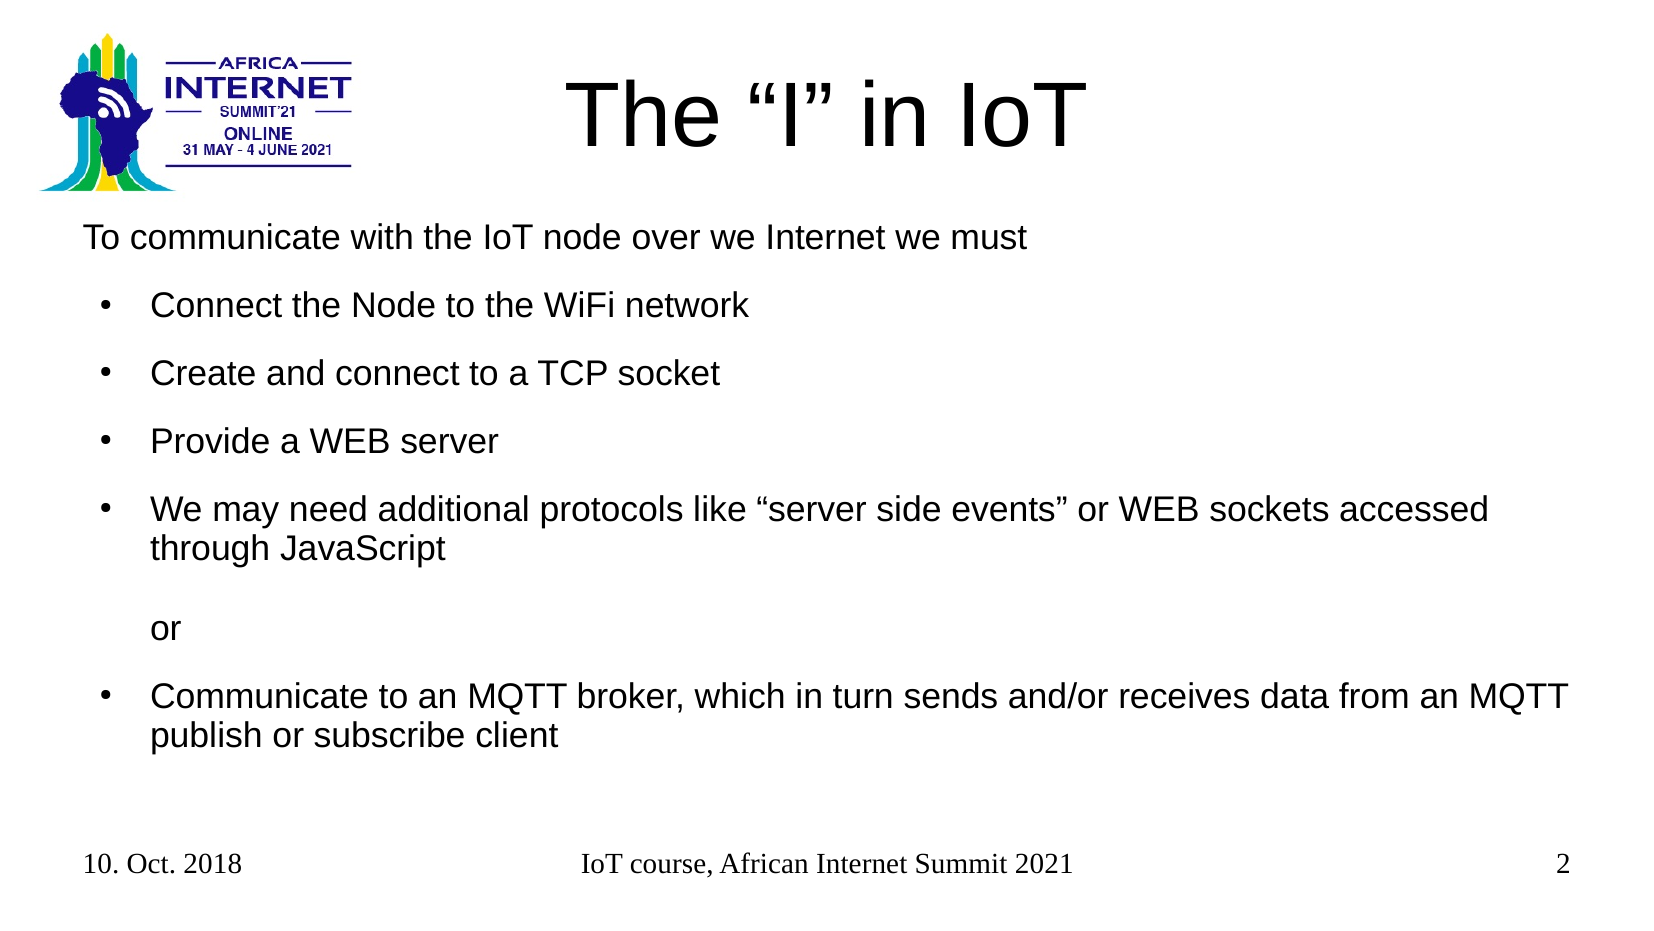

# The “I” in IoT
To communicate with the IoT node over we Internet we must
Connect the Node to the WiFi network
Create and connect to a TCP socket
Provide a WEB server
We may need additional protocols like “server side events” or WEB sockets accessed through JavaScript
or
Communicate to an MQTT broker, which in turn sends and/or receives data from an MQTT publish or subscribe client
10. Oct. 2018
IoT course, African Internet Summit 2021
2